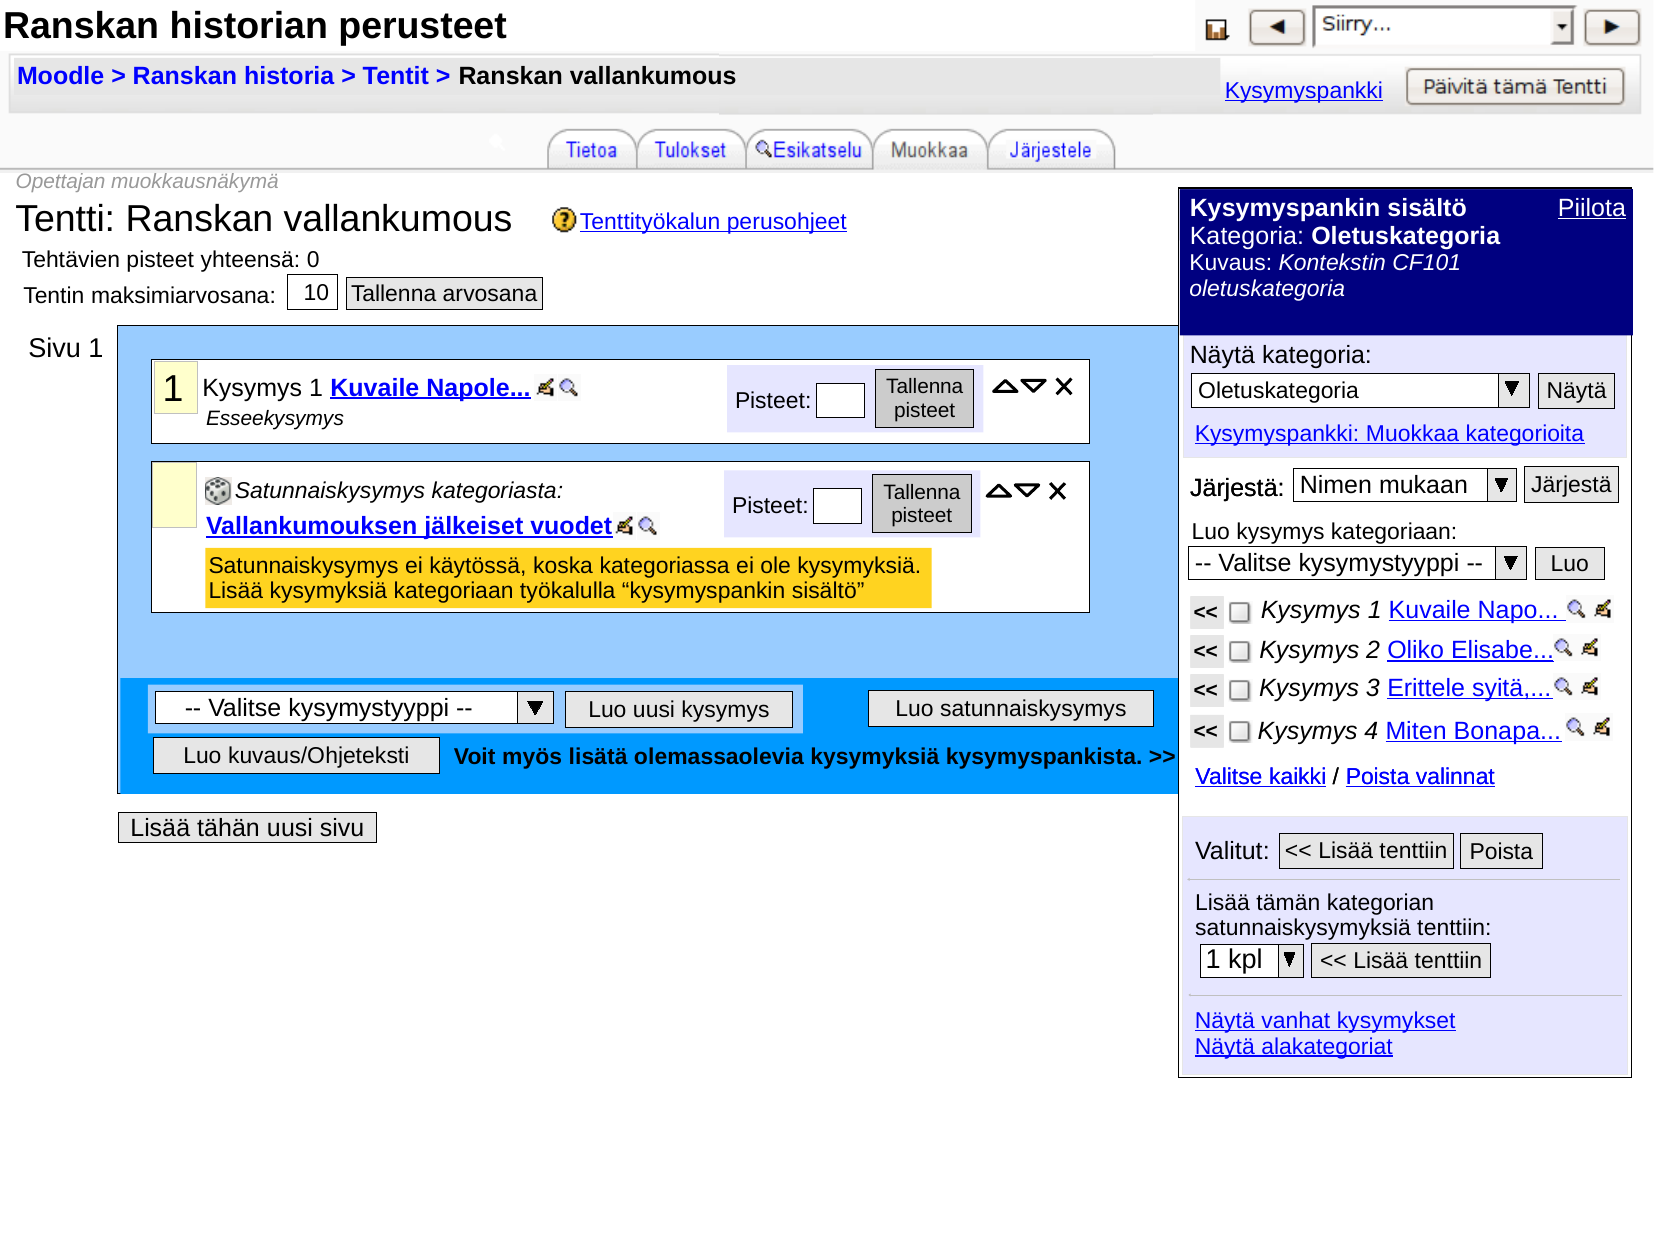

Ranskan historian perusteet
Moodle > Ranskan historia > Tentit > Ranskan vallankumous
Kysymyspankki
Opettajan muokkausnäkymä
 Kysymyspankin kategoriat Piilota
 Kysymyspankin sisältö		Piilota
 Kategoria: Oletuskategoria
 Kuvaus: Kontekstin CF101
 oletuskategoria
 Kysymyspankin kategoriat Piilota
 Kysymyspankin sisältö		Piilota
 Kategoria: Oletuskategoria
 Kuvaus: Kontekstin CF101
 oletuskategoria
Tentti: Ranskan vallankumous
Tenttityökalun perusohjeet
Tehtävien pisteet yhteensä: 0
 10
Tallenna arvosana
Tentin maksimiarvosana:
Kategoria:
Näytä kategoria:
>>Muokkaa kysymyspankissa
Sivu 1
Kuvaus: Kontekstin CF101 oletuskategoria
Kategoria:
Näytä kategoria:
>>Muokkaa kysymyspankissa
Oletuskategoria
Näytä
Oletuskategoria
Näytä
Kuvaus: Kontekstin CF101 oletuskategoria
1
Tallenna
pisteet
Pisteet:
Kysymys 1 Kuvaile Napole...
1
Oletuskategoria
Näytä
Oletuskategoria
Näytä
Esseekysymys
Järjestä
Järjestä
Järjestä:
Nimen mukaan
Järjestä:
Nimen mukaan
Kysymyspankki: Muokkaa kategorioita
Luo kysymys kategoriaan:
Luo kysymys kategoriaan:
Järjestä
Järjestä:
Nimen mukaan
Järjestä:
Nimen mukaan
1
Tallenna
pisteet
Pisteet:
Satunnaiskysymys kategoriasta:
Kysymys 1 Kuvaile Napole...
-- Valitse kysymystyyppi --
Luo
-- Valitse kysymystyyppi --
Luo
Vallankumouksen jälkeiset vuodet
Luo kysymys kategoriaan:
Kysymys 1 Kuvaile Napo...
Kysymys 1 Kuvaile Napo...
<<
<<
<<
<<
-- Valitse kysymystyyppi --
Luo
-- Valitse kysymystyyppi --
Luo
Satunnaiskysymys ei käytössä, koska kategoriassa ei ole kysymyksiä.
Lisää kysymyksiä kategoriaan työkalulla “kysymyspankin sisältö”
Kysymys 2 Oliko Elisabe...
Kysymys 2 Oliko Elisabe...
<<
<<
<<
<<
Kysymys 1 Kuvaile Napo...
Kysymys 1 Kuvaile Napo...
<<
<<
<<
<<
Kysymys 3 Erittele syitä,...
Kysymys 3 Erittele syitä,...
<<
<<
<<
<<
Kysymys 2 Oliko Elisabe...
Kysymys 2 Oliko Elisabe...
<<
<<
<<
<<
Kysymys 4 Miten Bonapa...
Kysymys 4 Miten Bonapa...
<<
<<
<<
<<
Kysymys 3 Erittele syitä,...
Kysymys 3 Erittele syitä,...
<<
<<
<<
<<
Luo satunnaiskysymys
-- Valitse kysymystyyppi --
Luo uusi kysymys
-- Valitse kysymystyyppi --
Valitse kaikki / Poista valinnat
Valitse kaikki / Poista valinnat
Kysymys 4 Miten Bonapa...
Kysymys 4 Miten Bonapa...
<<
<<
<<
<<
Luo kuvaus/Ohjeteksti
Voit myös lisätä olemassaolevia kysymyksiä kysymyspankista. >>
Valitse kaikki / Poista valinnat
Valitse kaikki / Poista valinnat
Valitut:
Valitut:
<< Lisää tenttiin
<< Lisää tenttiin
Poista
Poista
Lisää tähän uusi sivu
Valitut:
Valitut:
<< Lisää tenttiin
<< Lisää tenttiin
Poista
Poista
Lisää satunnaiskysymyksiä tenttiin
tästä kategoriasta:
Lisää tämän kategorian
satunnaiskysymyksiä tenttiin:
Lisää satunnaiskysymyksiä tenttiin
tästä kategoriasta:
Lisää tämän kategorian
satunnaiskysymyksiä tenttiin:
1 kpl
1 kpl
<< Lisää tenttiin
<< Lisää tenttiin
1 kpl
1 kpl
<< Lisää tenttiin
<< Lisää tenttiin
Näytä vanhat kysymykset
Näytä alakategoriat
Näytä vanhat kysymykset
Näytä alakategoriat
Näytä vanhat kysymykset
Näytä alakategoriat